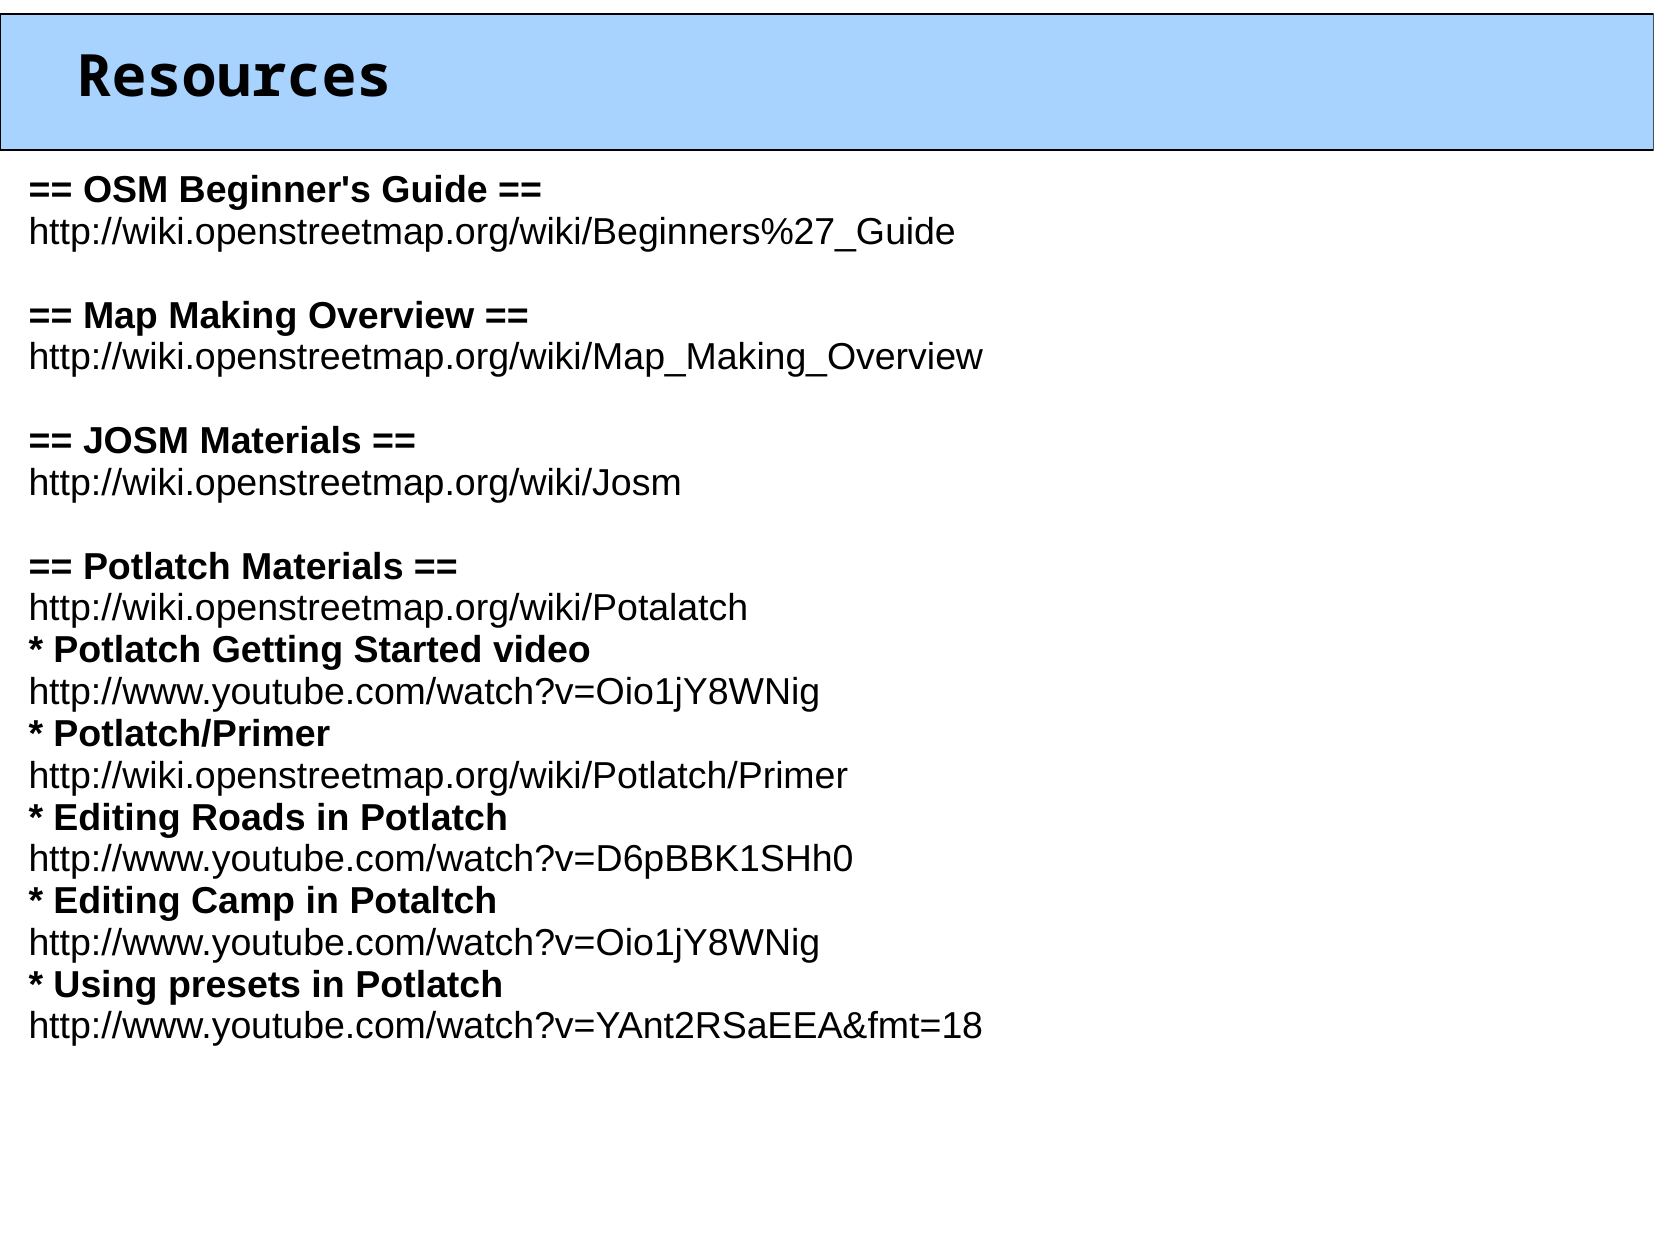

Resources
== OSM Beginner's Guide ==
http://wiki.openstreetmap.org/wiki/Beginners%27_Guide
== Map Making Overview ==
http://wiki.openstreetmap.org/wiki/Map_Making_Overview
== JOSM Materials ==
http://wiki.openstreetmap.org/wiki/Josm
== Potlatch Materials ==
http://wiki.openstreetmap.org/wiki/Potalatch
* Potlatch Getting Started video
http://www.youtube.com/watch?v=Oio1jY8WNig
* Potlatch/Primer
http://wiki.openstreetmap.org/wiki/Potlatch/Primer
* Editing Roads in Potlatch
http://www.youtube.com/watch?v=D6pBBK1SHh0
* Editing Camp in Potaltch
http://www.youtube.com/watch?v=Oio1jY8WNig
* Using presets in Potlatch
http://www.youtube.com/watch?v=YAnt2RSaEEA&fmt=18